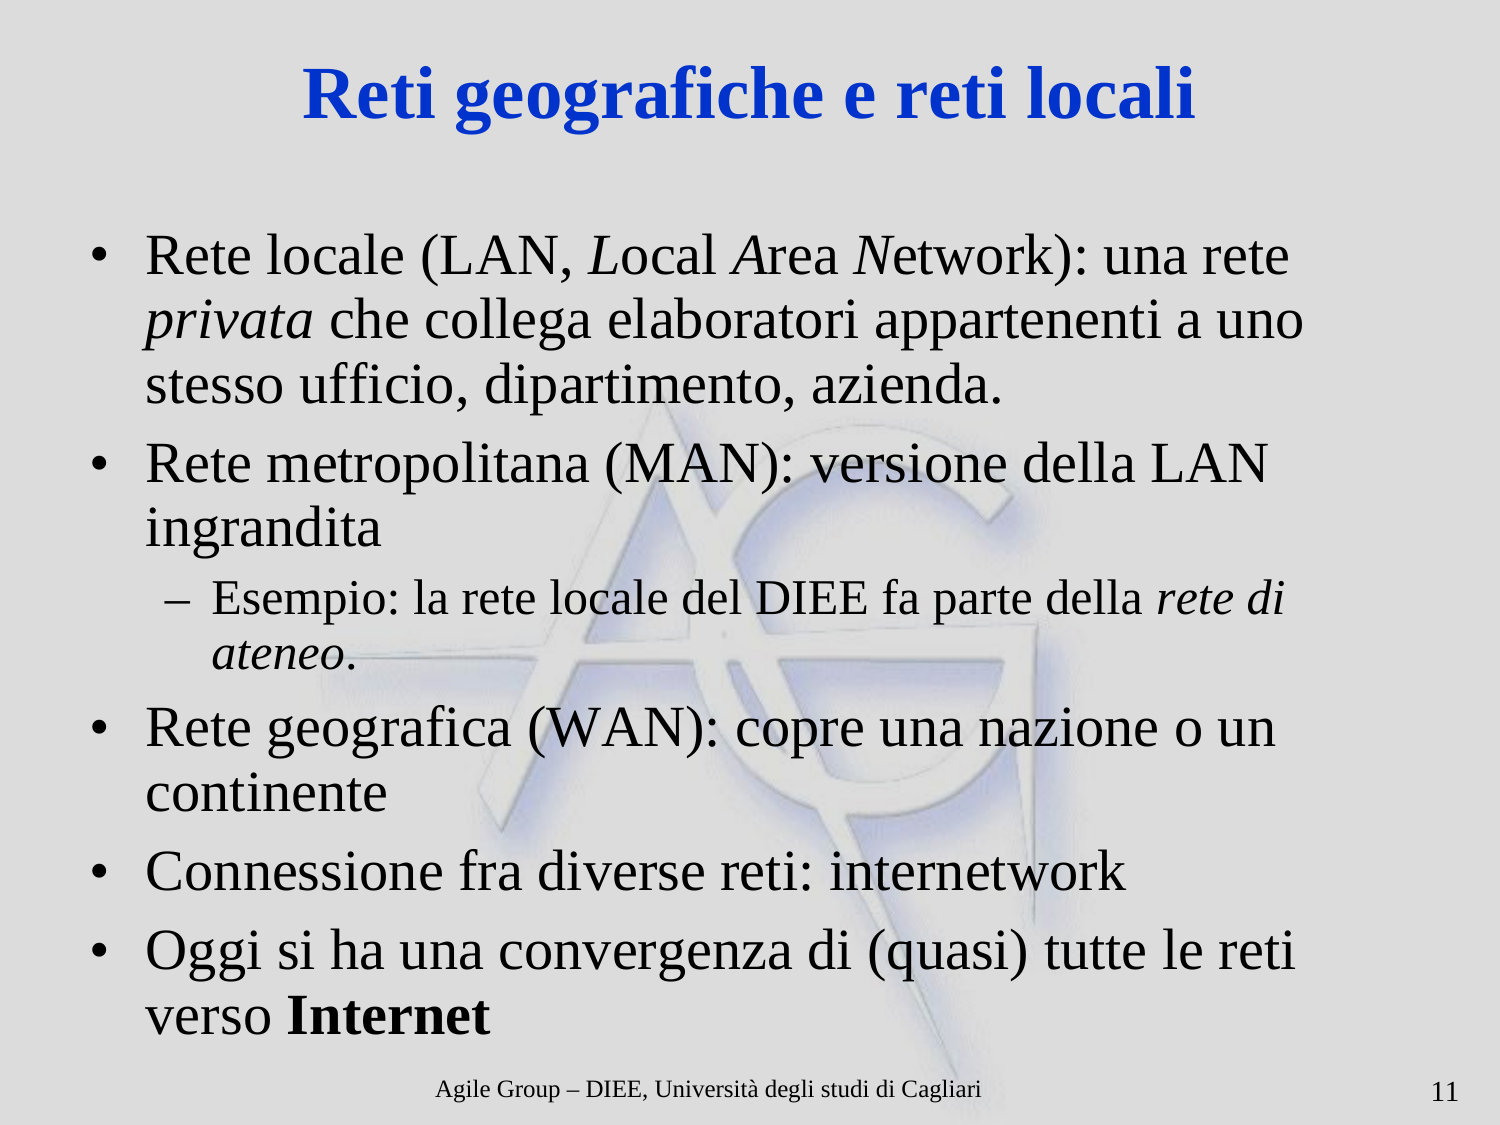

# Reti geografiche e reti locali
Rete locale (LAN, Local Area Network): una rete privata che collega elaboratori appartenenti a uno stesso ufficio, dipartimento, azienda.
Rete metropolitana (MAN): versione della LAN ingrandita
Esempio: la rete locale del DIEE fa parte della rete di ateneo.
Rete geografica (WAN): copre una nazione o un continente
Connessione fra diverse reti: internetwork
Oggi si ha una convergenza di (quasi) tutte le reti verso Internet
11